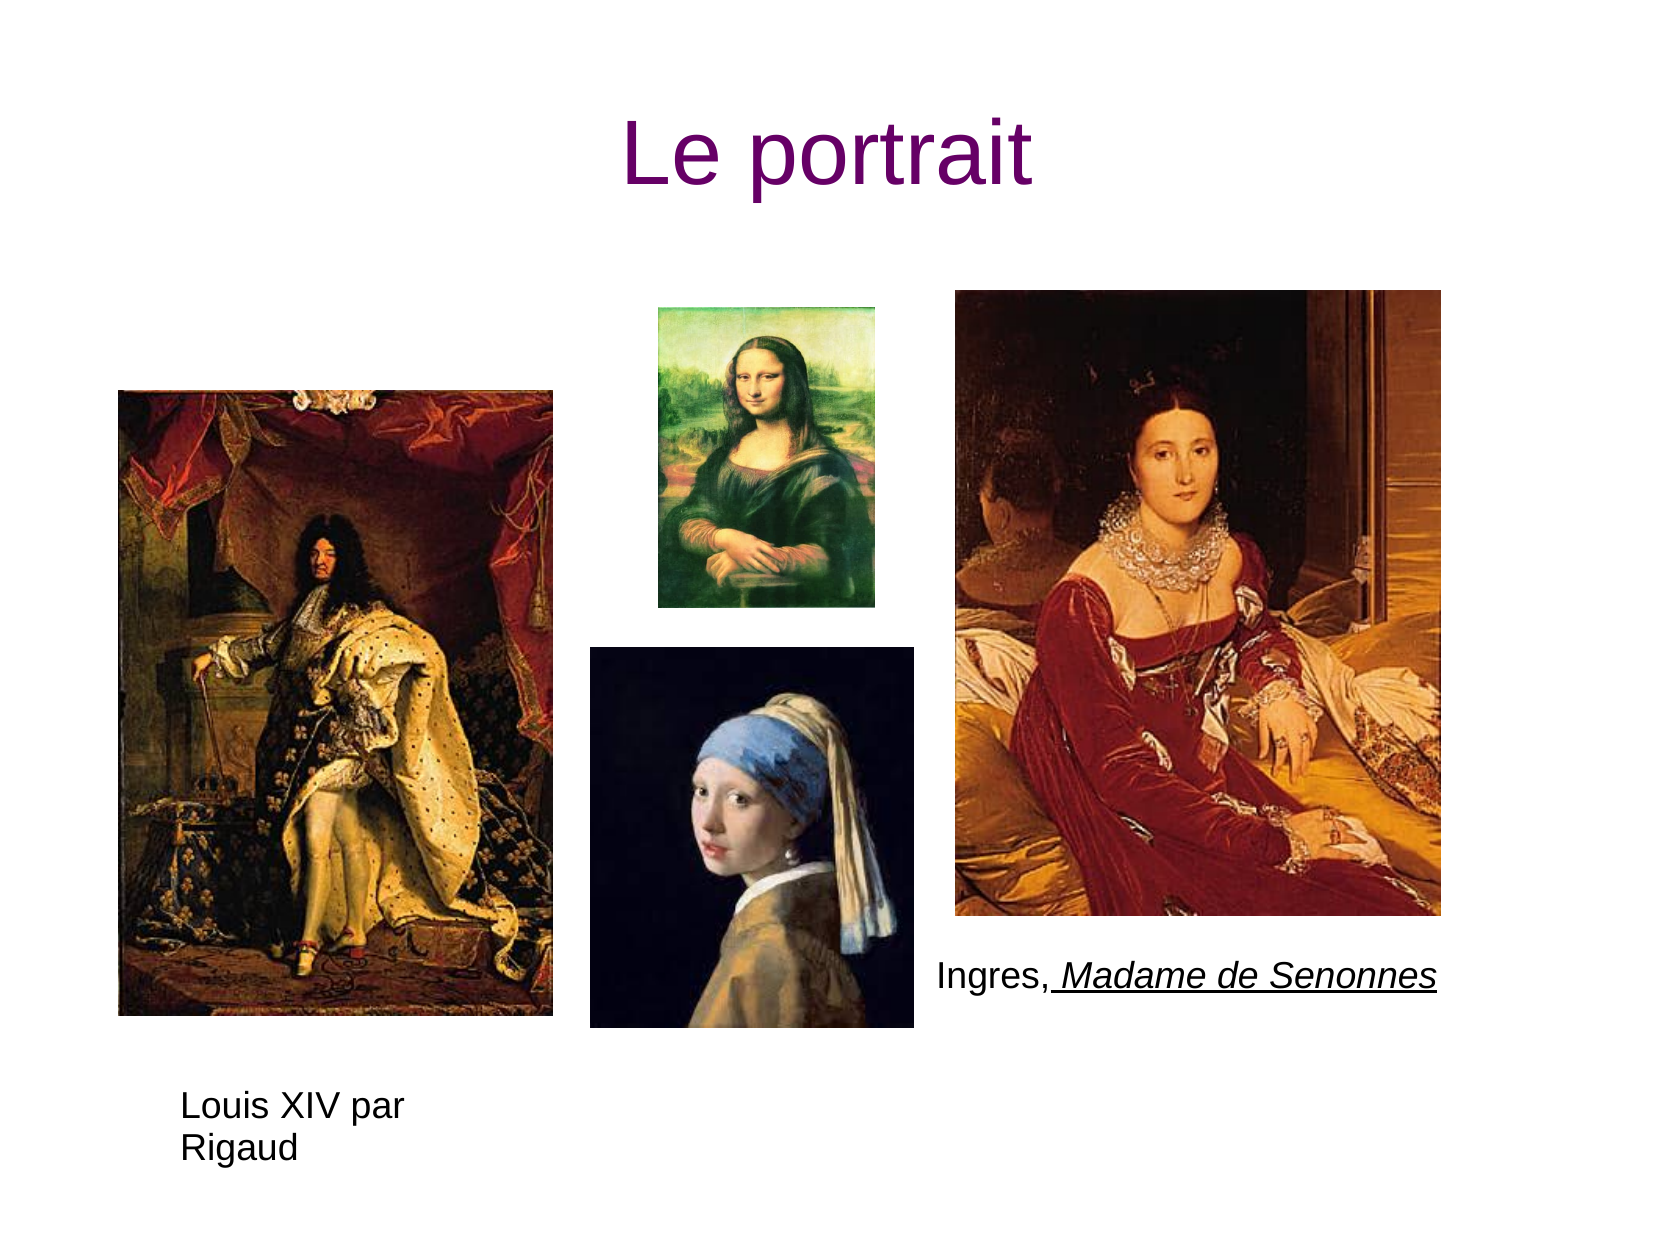

# Le portrait
Ingres, Madame de Senonnes
Louis XIV par Rigaud